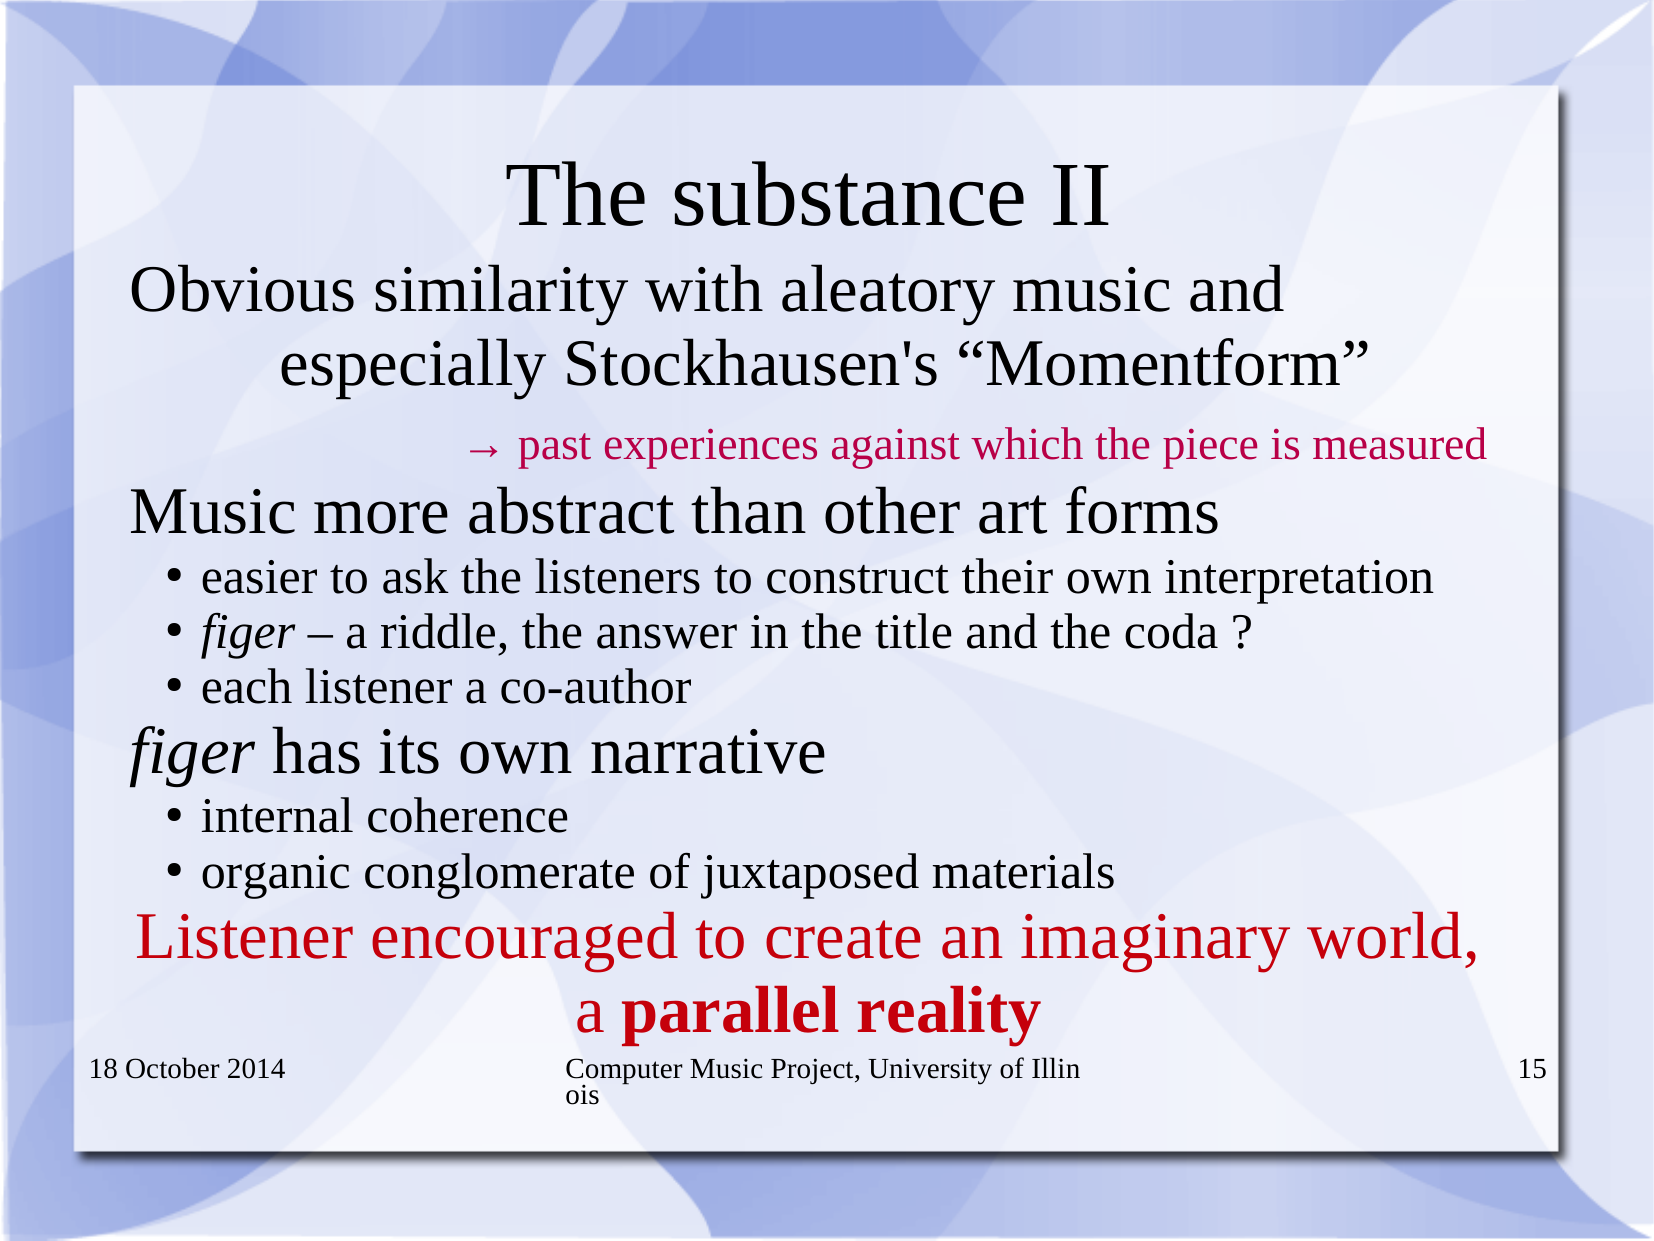

# The substance II
Obvious similarity with aleatory music and 					especially Stockhausen's “Momentform”
	→ past experiences against which the piece is measured
Music more abstract than other art forms
easier to ask the listeners to construct their own interpretation
figer – a riddle, the answer in the title and the coda ?
each listener a co-author
figer has its own narrative
internal coherence
organic conglomerate of juxtaposed materials
Listener encouraged to create an imaginary world, a parallel reality
18 October 2014
Computer Music Project, University of Illinois
15